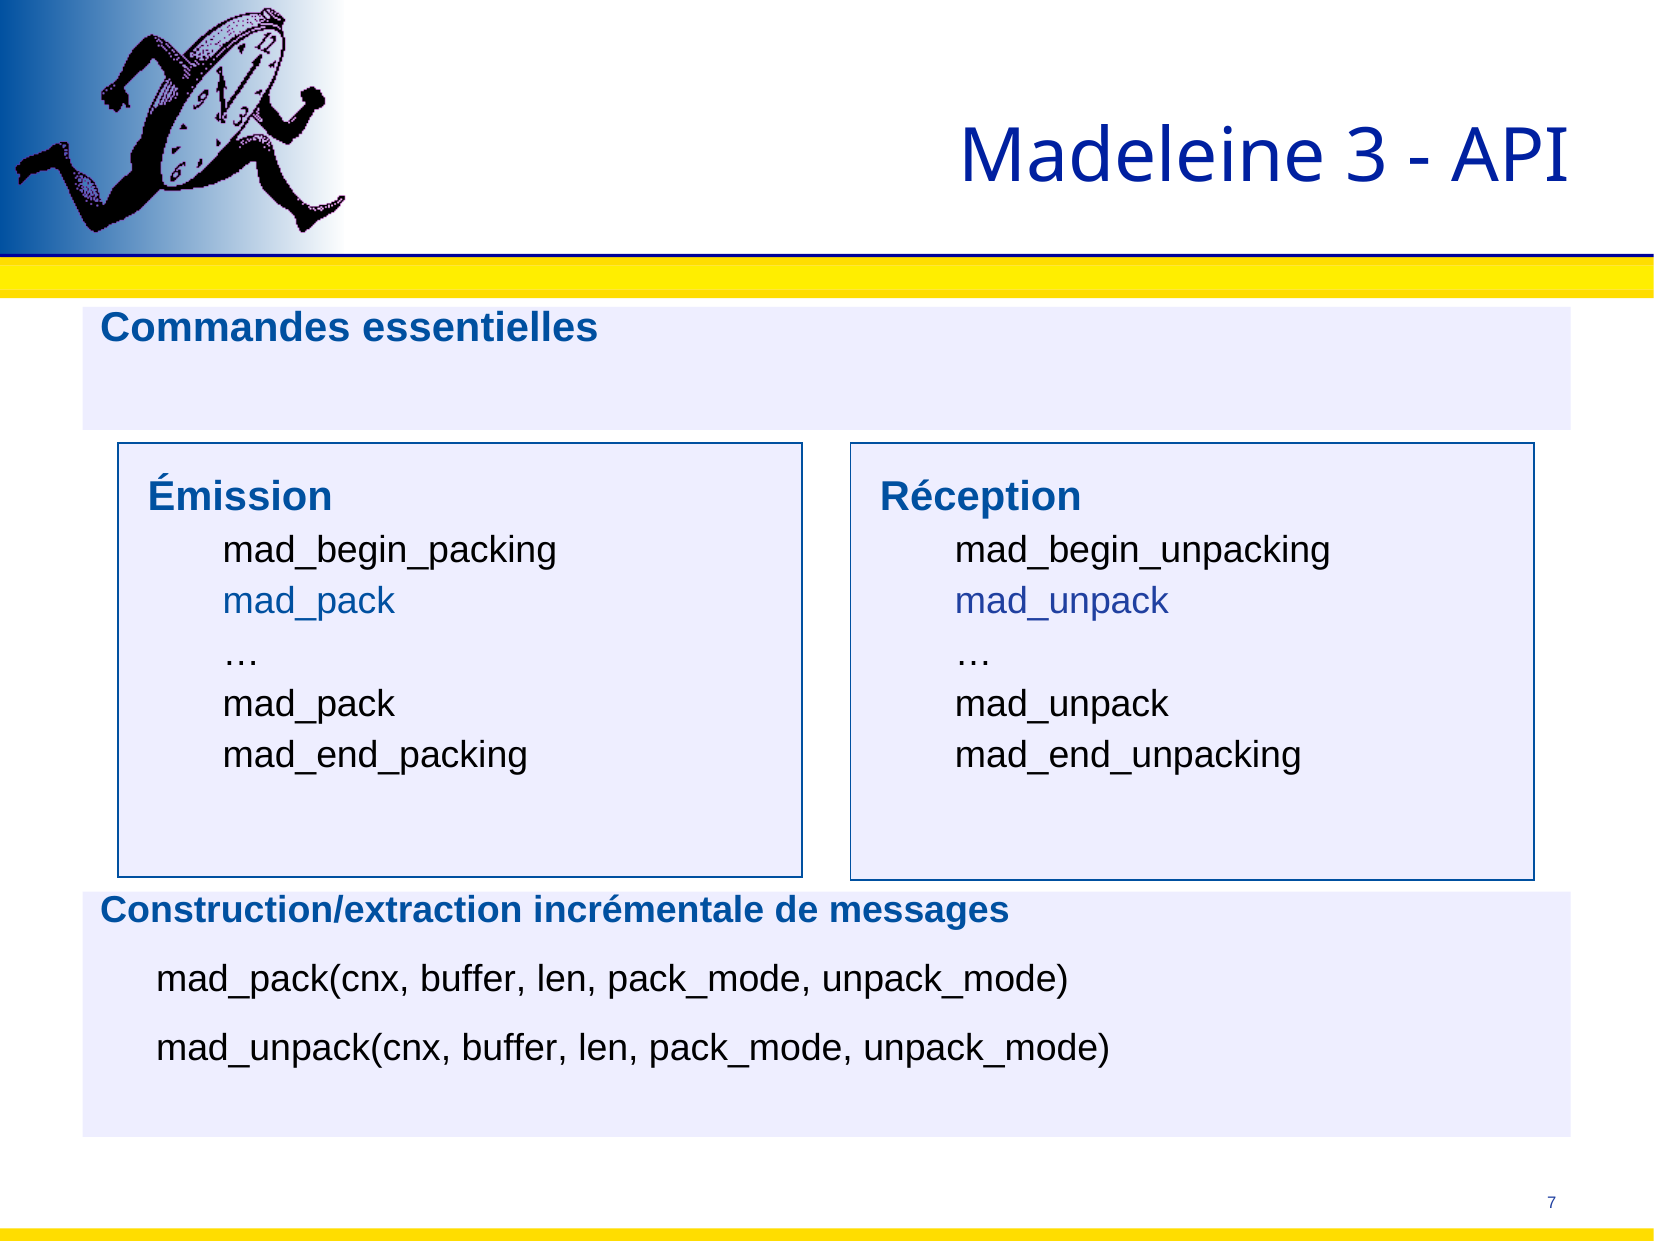

# Madeleine 3 - API
Commandes essentielles
Émission
mad_begin_packing
mad_pack
…
mad_pack
mad_end_packing
Réception
mad_begin_unpacking
mad_unpack
…
mad_unpack
mad_end_unpacking
Construction/extraction incrémentale de messages
	mad_pack(cnx, buffer, len, pack_mode, unpack_mode)
	mad_unpack(cnx, buffer, len, pack_mode, unpack_mode)